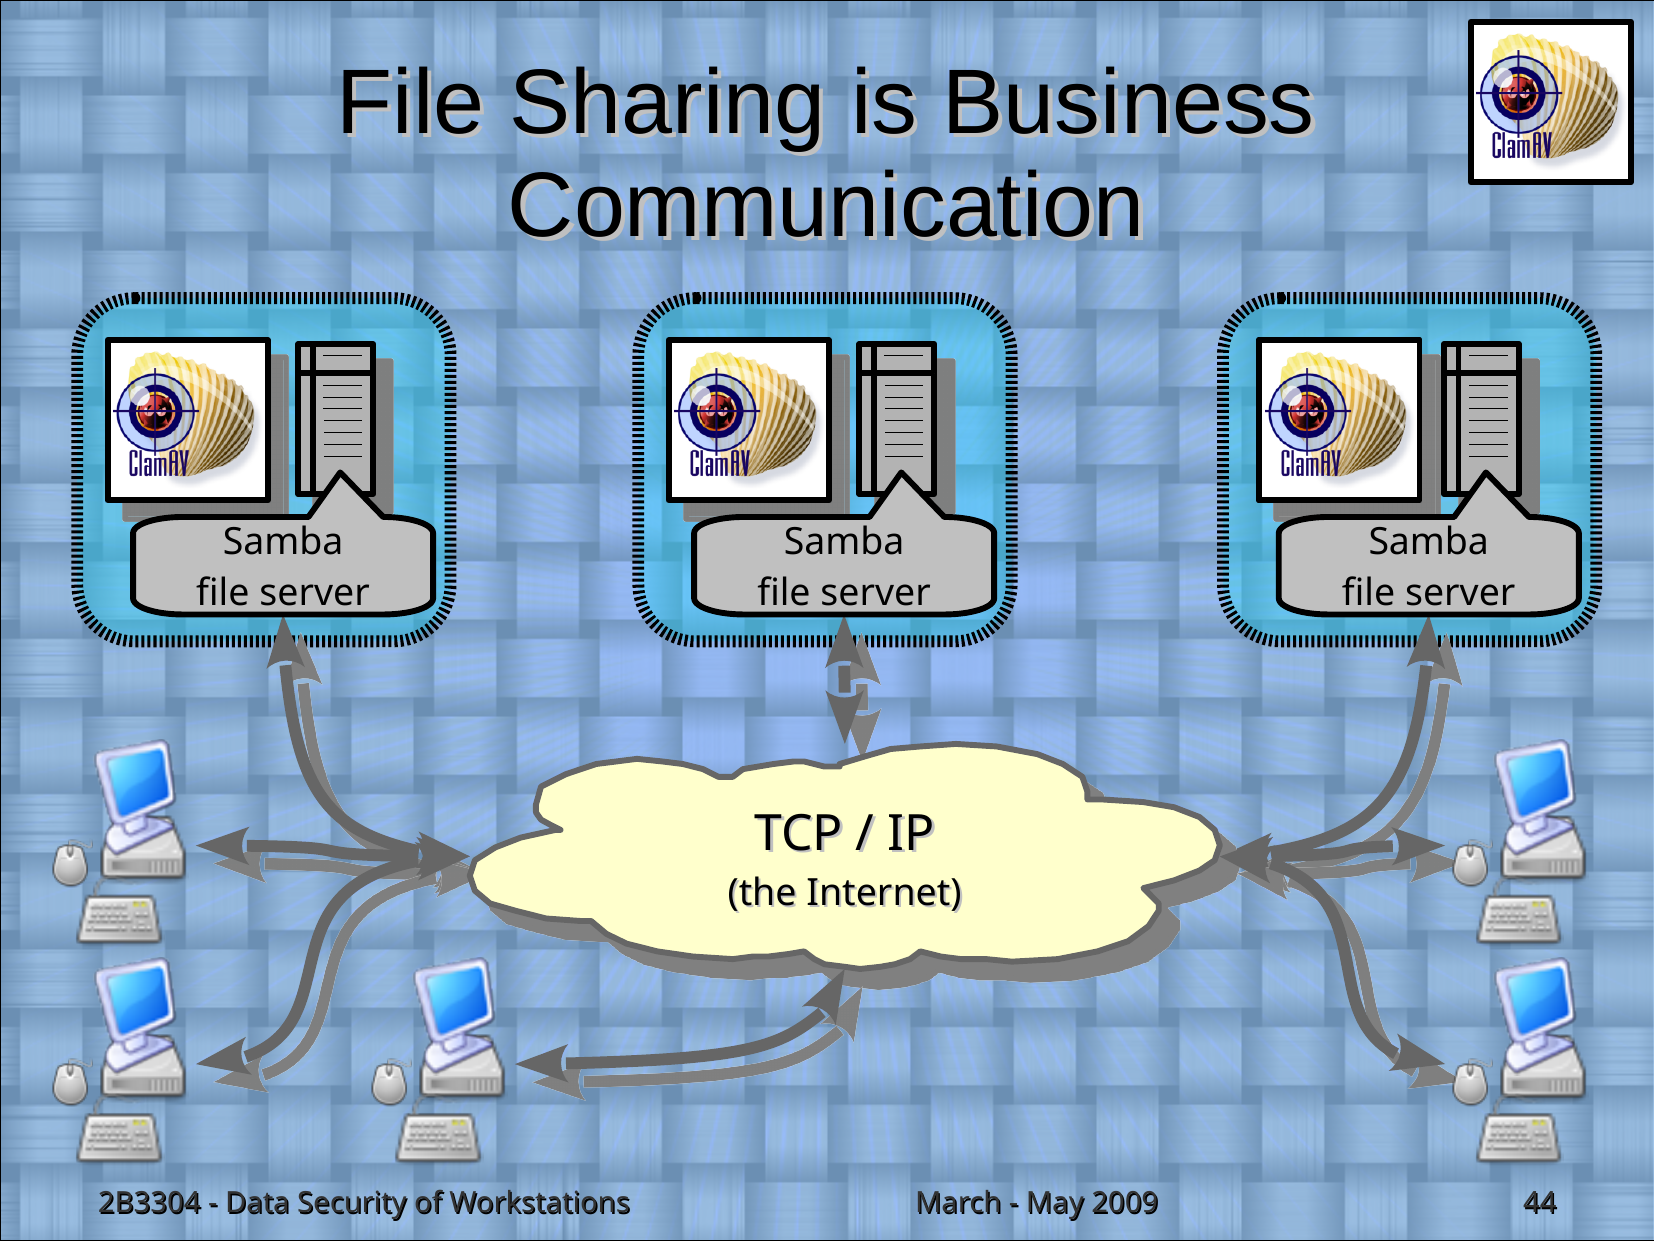

# File Sharing is Business Communication
Samba
file server
Samba
file server
Samba
file server
TCP / IP
(the Internet)